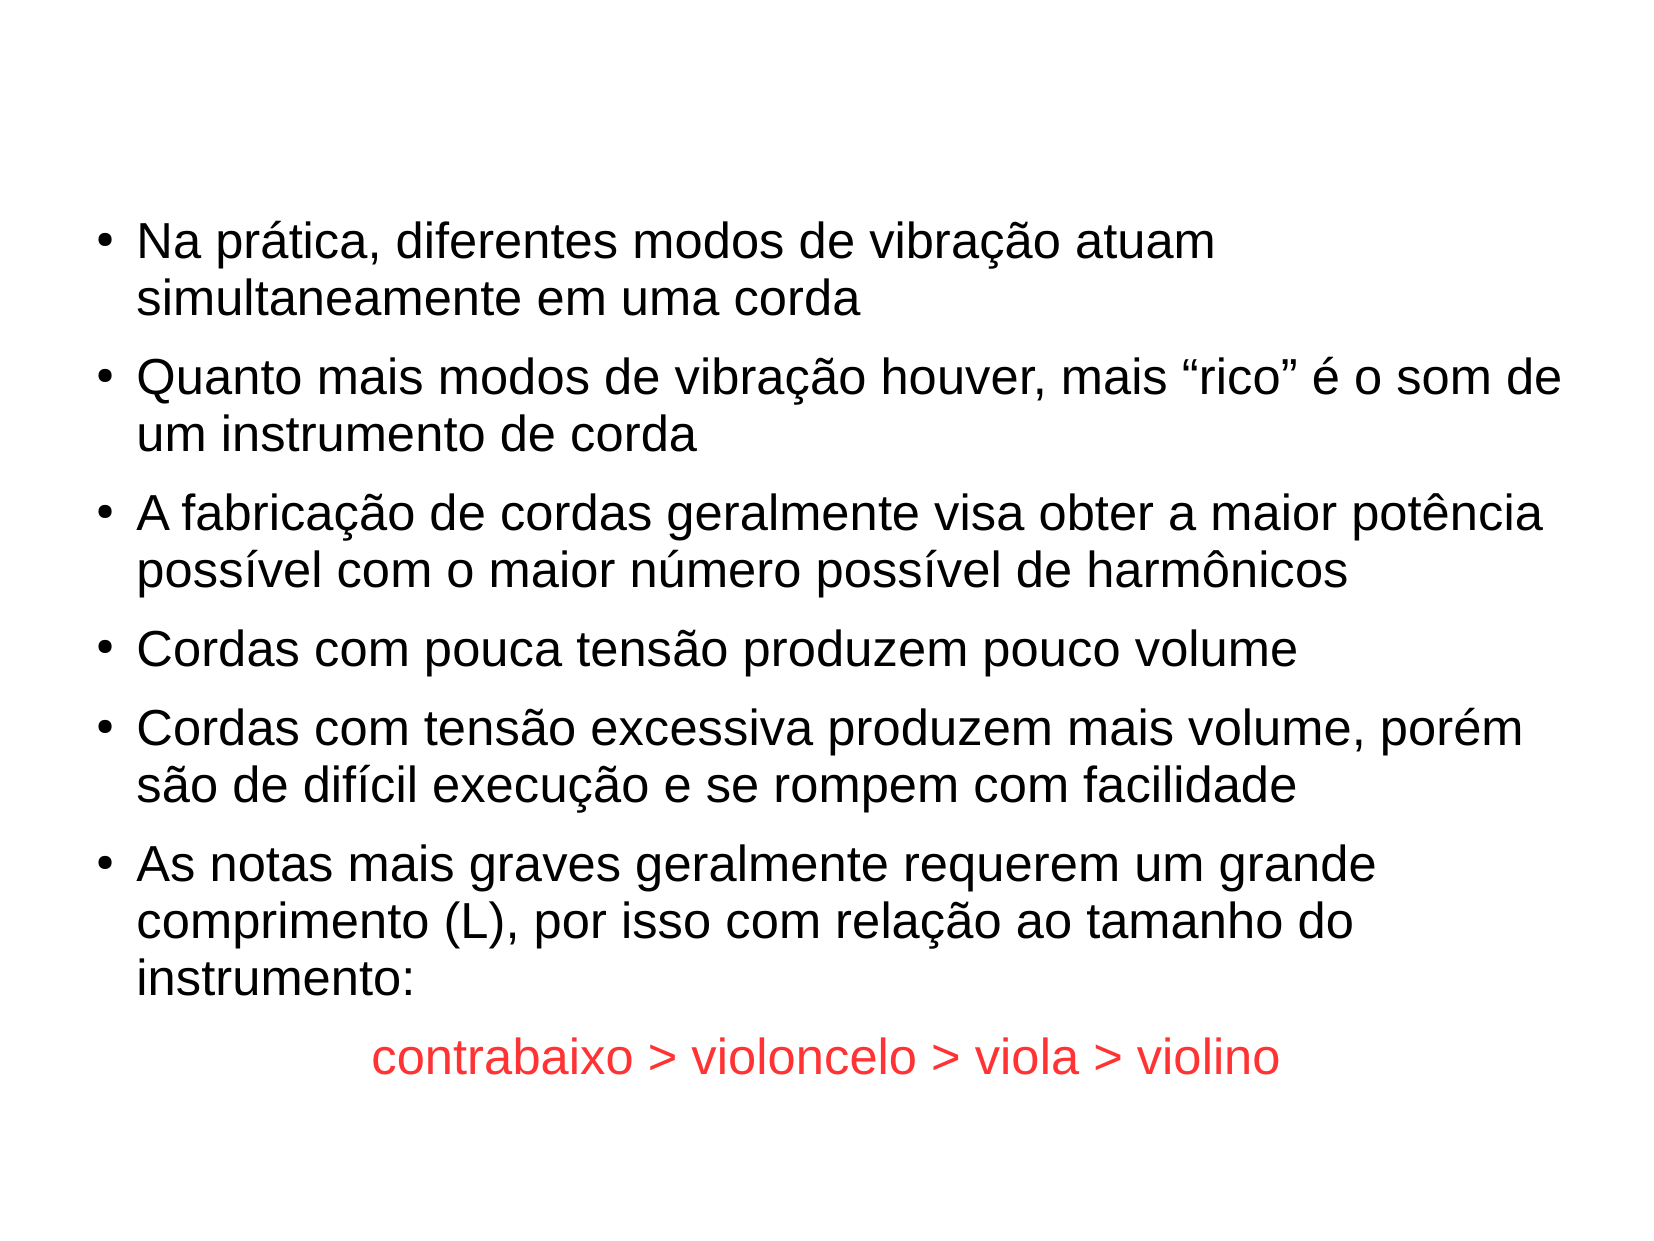

#
Na prática, diferentes modos de vibração atuam simultaneamente em uma corda
Quanto mais modos de vibração houver, mais “rico” é o som de um instrumento de corda
A fabricação de cordas geralmente visa obter a maior potência possível com o maior número possível de harmônicos
Cordas com pouca tensão produzem pouco volume
Cordas com tensão excessiva produzem mais volume, porém são de difícil execução e se rompem com facilidade
As notas mais graves geralmente requerem um grande comprimento (L), por isso com relação ao tamanho do instrumento:
contrabaixo > violoncelo > viola > violino